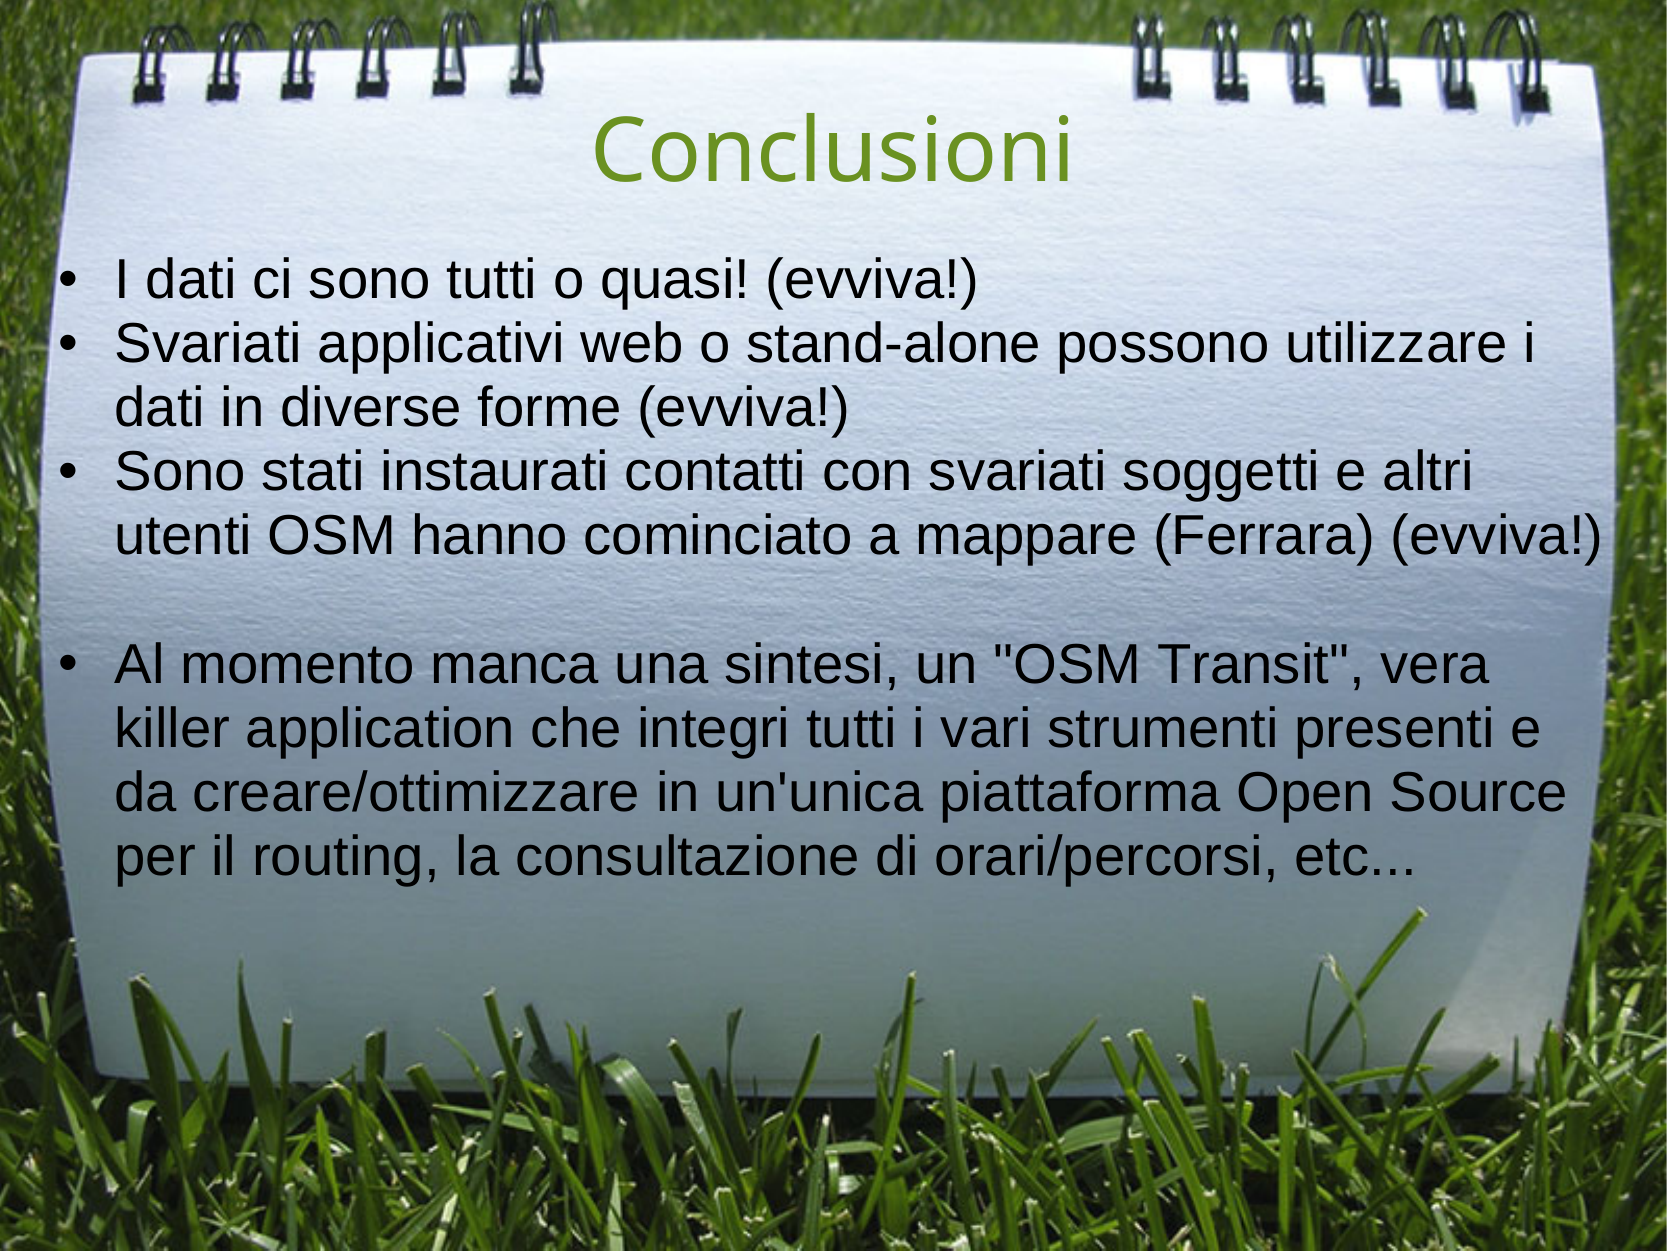

# Conclusioni
I dati ci sono tutti o quasi! (evviva!)
Svariati applicativi web o stand-alone possono utilizzare i dati in diverse forme (evviva!)
Sono stati instaurati contatti con svariati soggetti e altri utenti OSM hanno cominciato a mappare (Ferrara) (evviva!)
Al momento manca una sintesi, un "OSM Transit", vera killer application che integri tutti i vari strumenti presenti e da creare/ottimizzare in un'unica piattaforma Open Source per il routing, la consultazione di orari/percorsi, etc...